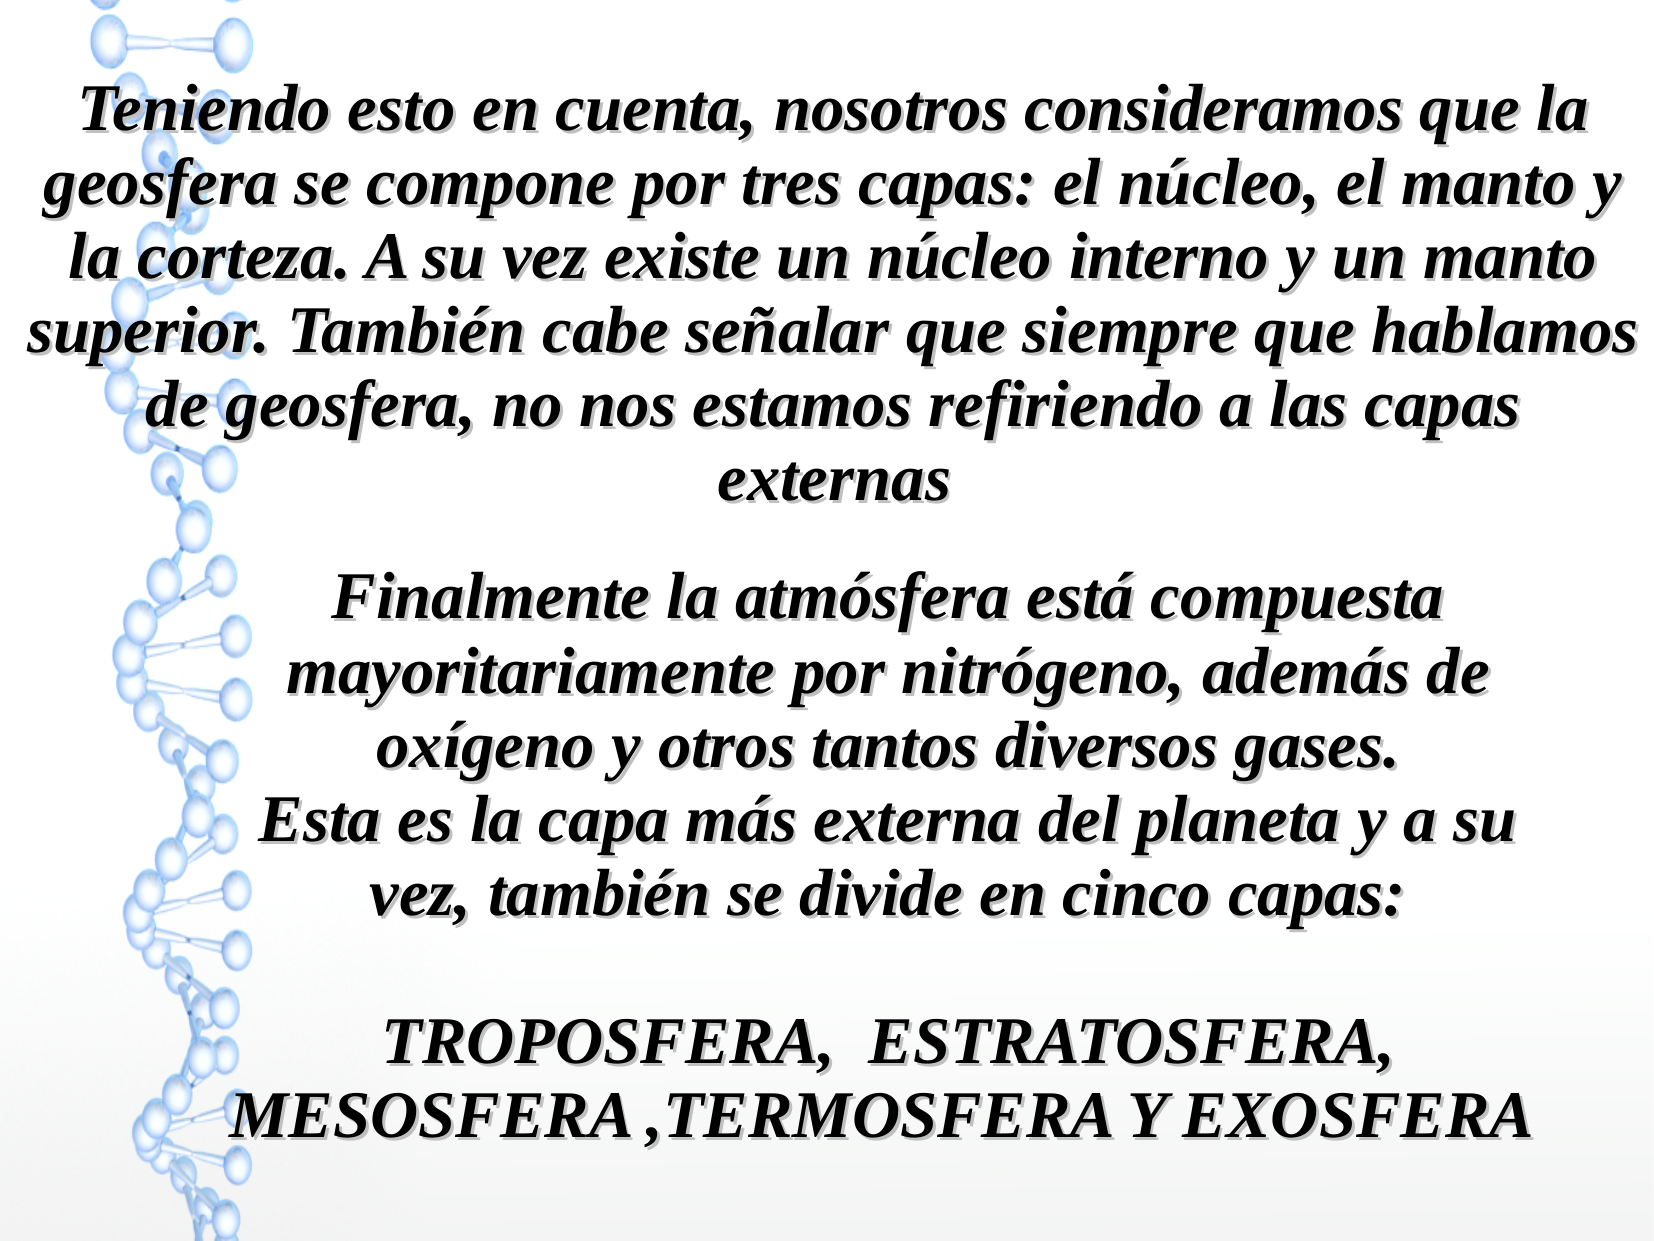

#
Teniendo esto en cuenta, nosotros consideramos que la geosfera se compone por tres capas: el núcleo, el manto y la corteza. A su vez existe un núcleo interno y un manto superior. También cabe señalar que siempre que hablamos de geosfera, no nos estamos refiriendo a las capas externas
Finalmente la atmósfera está compuesta mayoritariamente por nitrógeno, además de oxígeno y otros tantos diversos gases.
Esta es la capa más externa del planeta y a su vez, también se divide en cinco capas:
TROPOSFERA, ESTRATOSFERA, MESOSFERA ,TERMOSFERA Y EXOSFERA